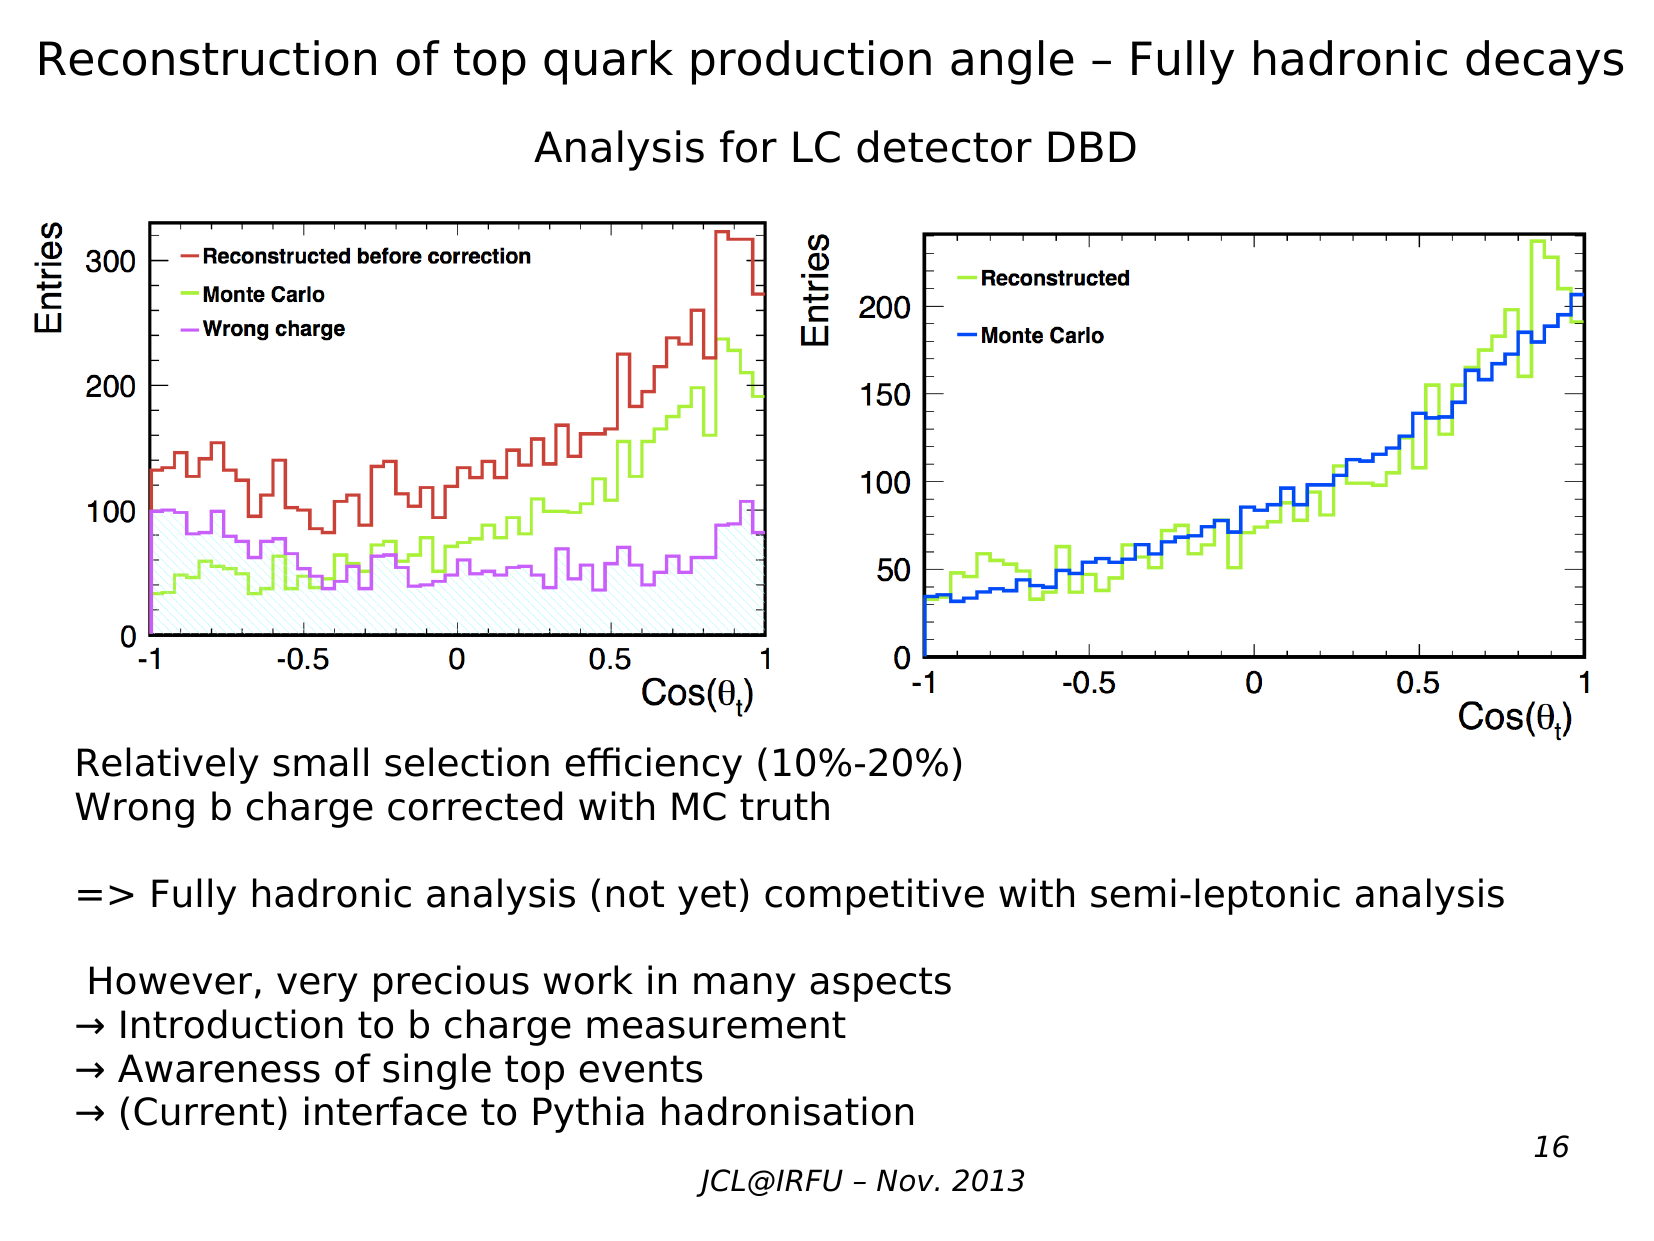

Reconstruction of top quark production angle – Fully hadronic decays
 Analysis for LC detector DBD
Relatively small selection efficiency (10%-20%)
Wrong b charge corrected with MC truth
=> Fully hadronic analysis (not yet) competitive with semi-leptonic analysis
 However, very precious work in many aspects
→ Introduction to b charge measurement
→ Awareness of single top events
→ (Current) interface to Pythia hadronisation
FCPPL Workshop - March 2012
16